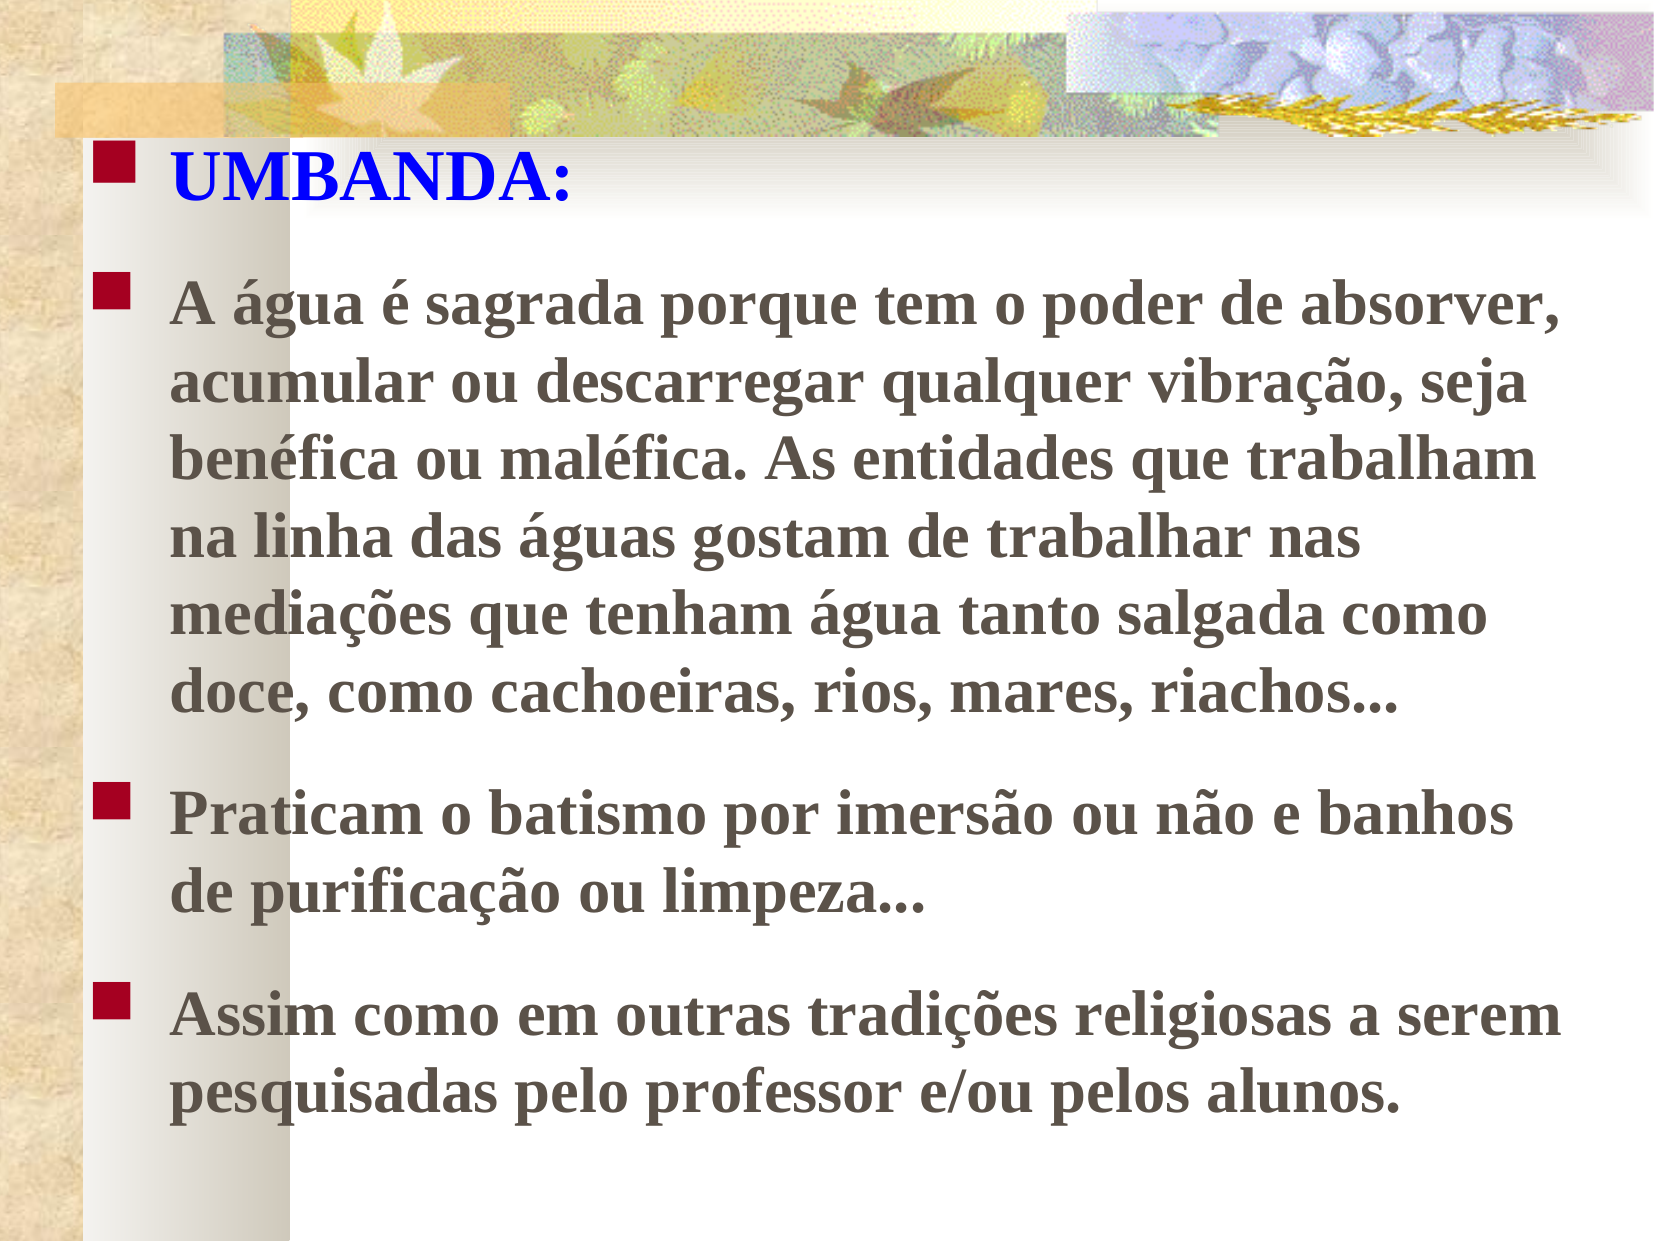

UMBANDA:
A água é sagrada porque tem o poder de absorver, acumular ou descarregar qualquer vibração, seja benéfica ou maléfica. As entidades que trabalham na linha das águas gostam de trabalhar nas mediações que tenham água tanto salgada como doce, como cachoeiras, rios, mares, riachos...
Praticam o batismo por imersão ou não e banhos de purificação ou limpeza...
Assim como em outras tradições religiosas a serem pesquisadas pelo professor e/ou pelos alunos.